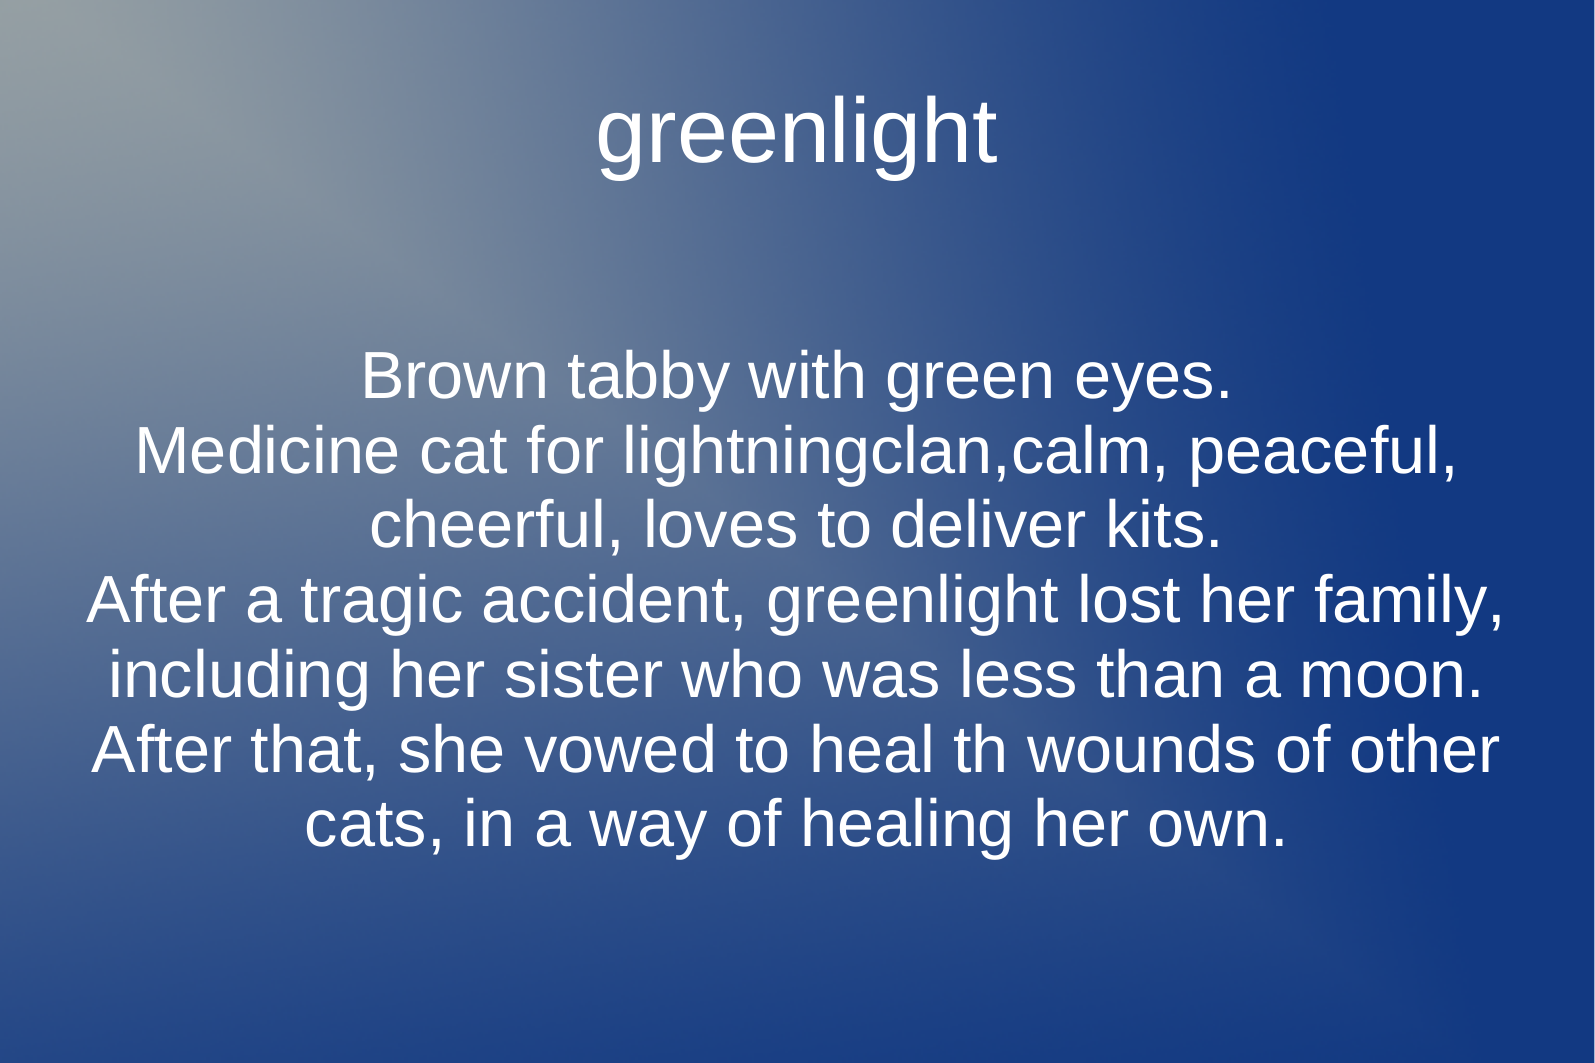

# greenlight
Brown tabby with green eyes.
Medicine cat for lightningclan,calm, peaceful, cheerful, loves to deliver kits.
After a tragic accident, greenlight lost her family, including her sister who was less than a moon.
After that, she vowed to heal th wounds of other cats, in a way of healing her own.